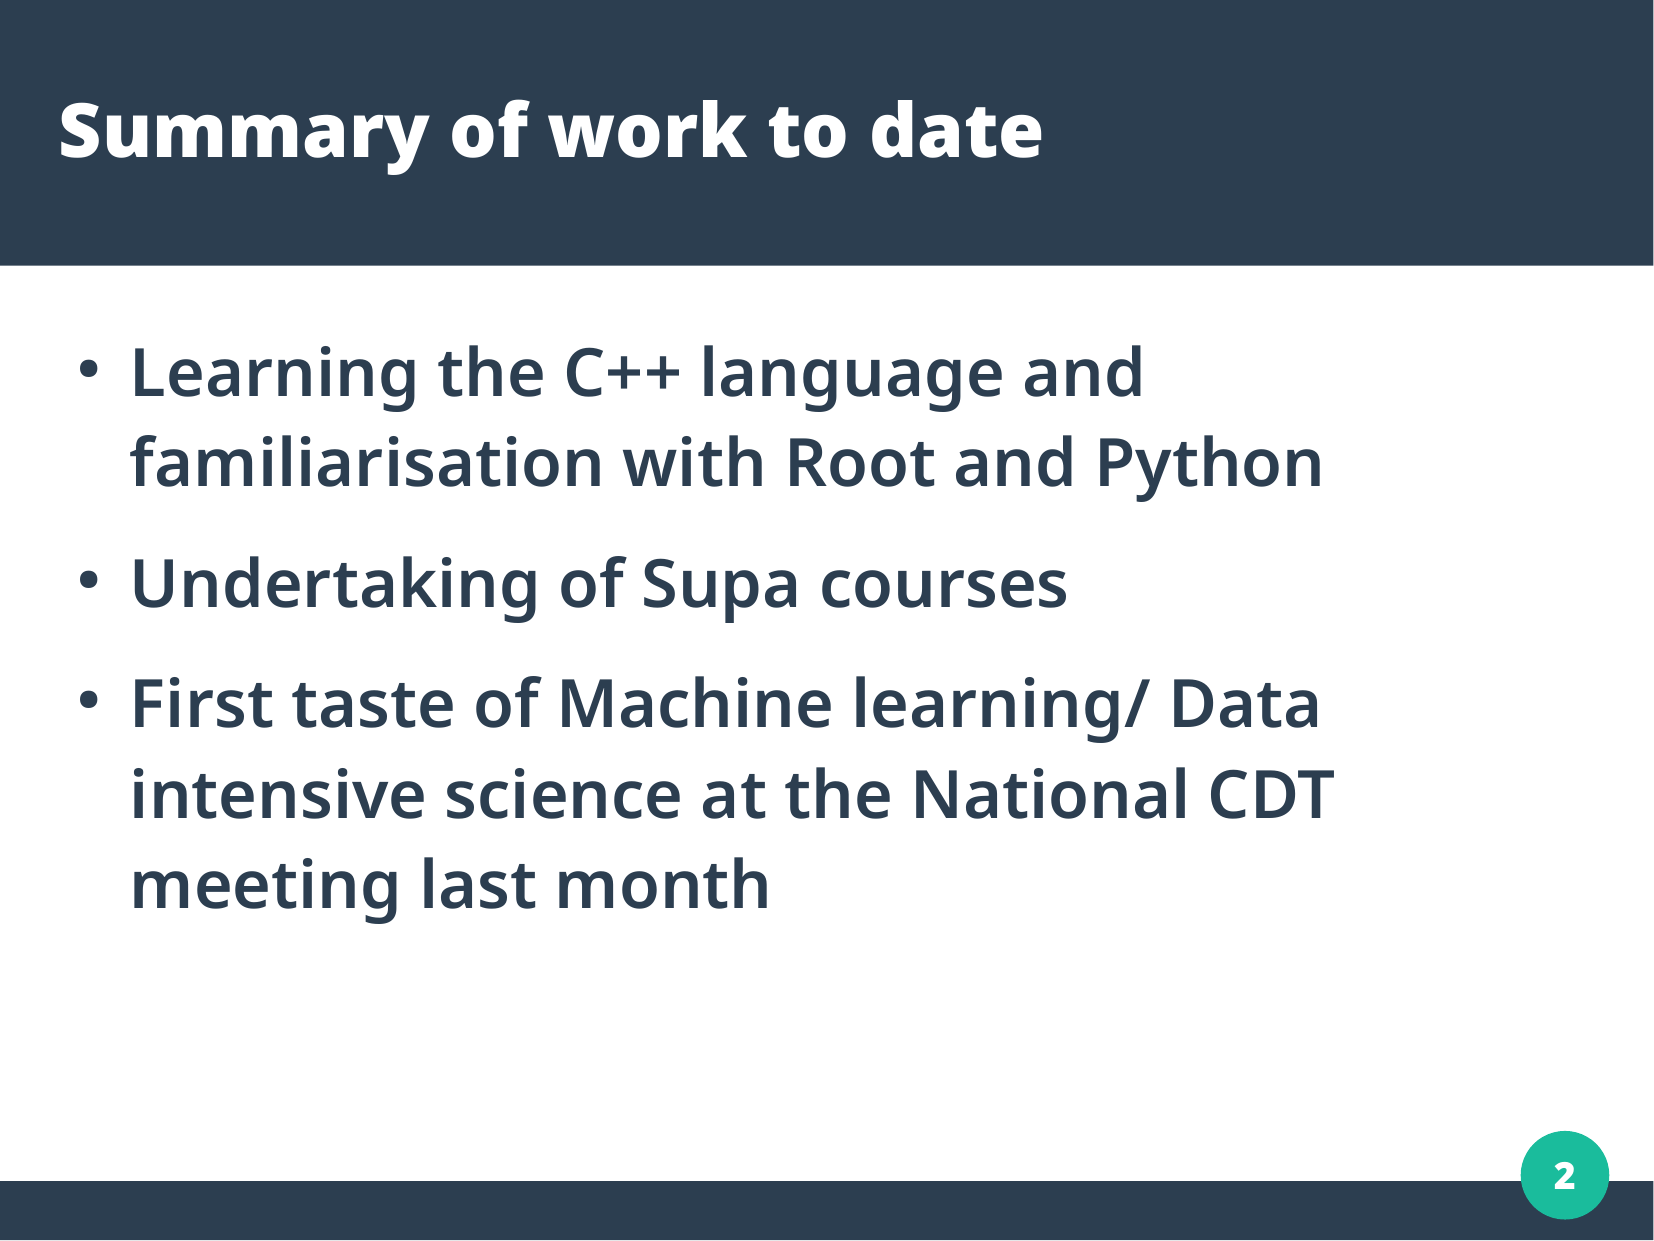

# Summary of work to date
Learning the C++ language and familiarisation with Root and Python
Undertaking of Supa courses
First taste of Machine learning/ Data intensive science at the National CDT meeting last month
2